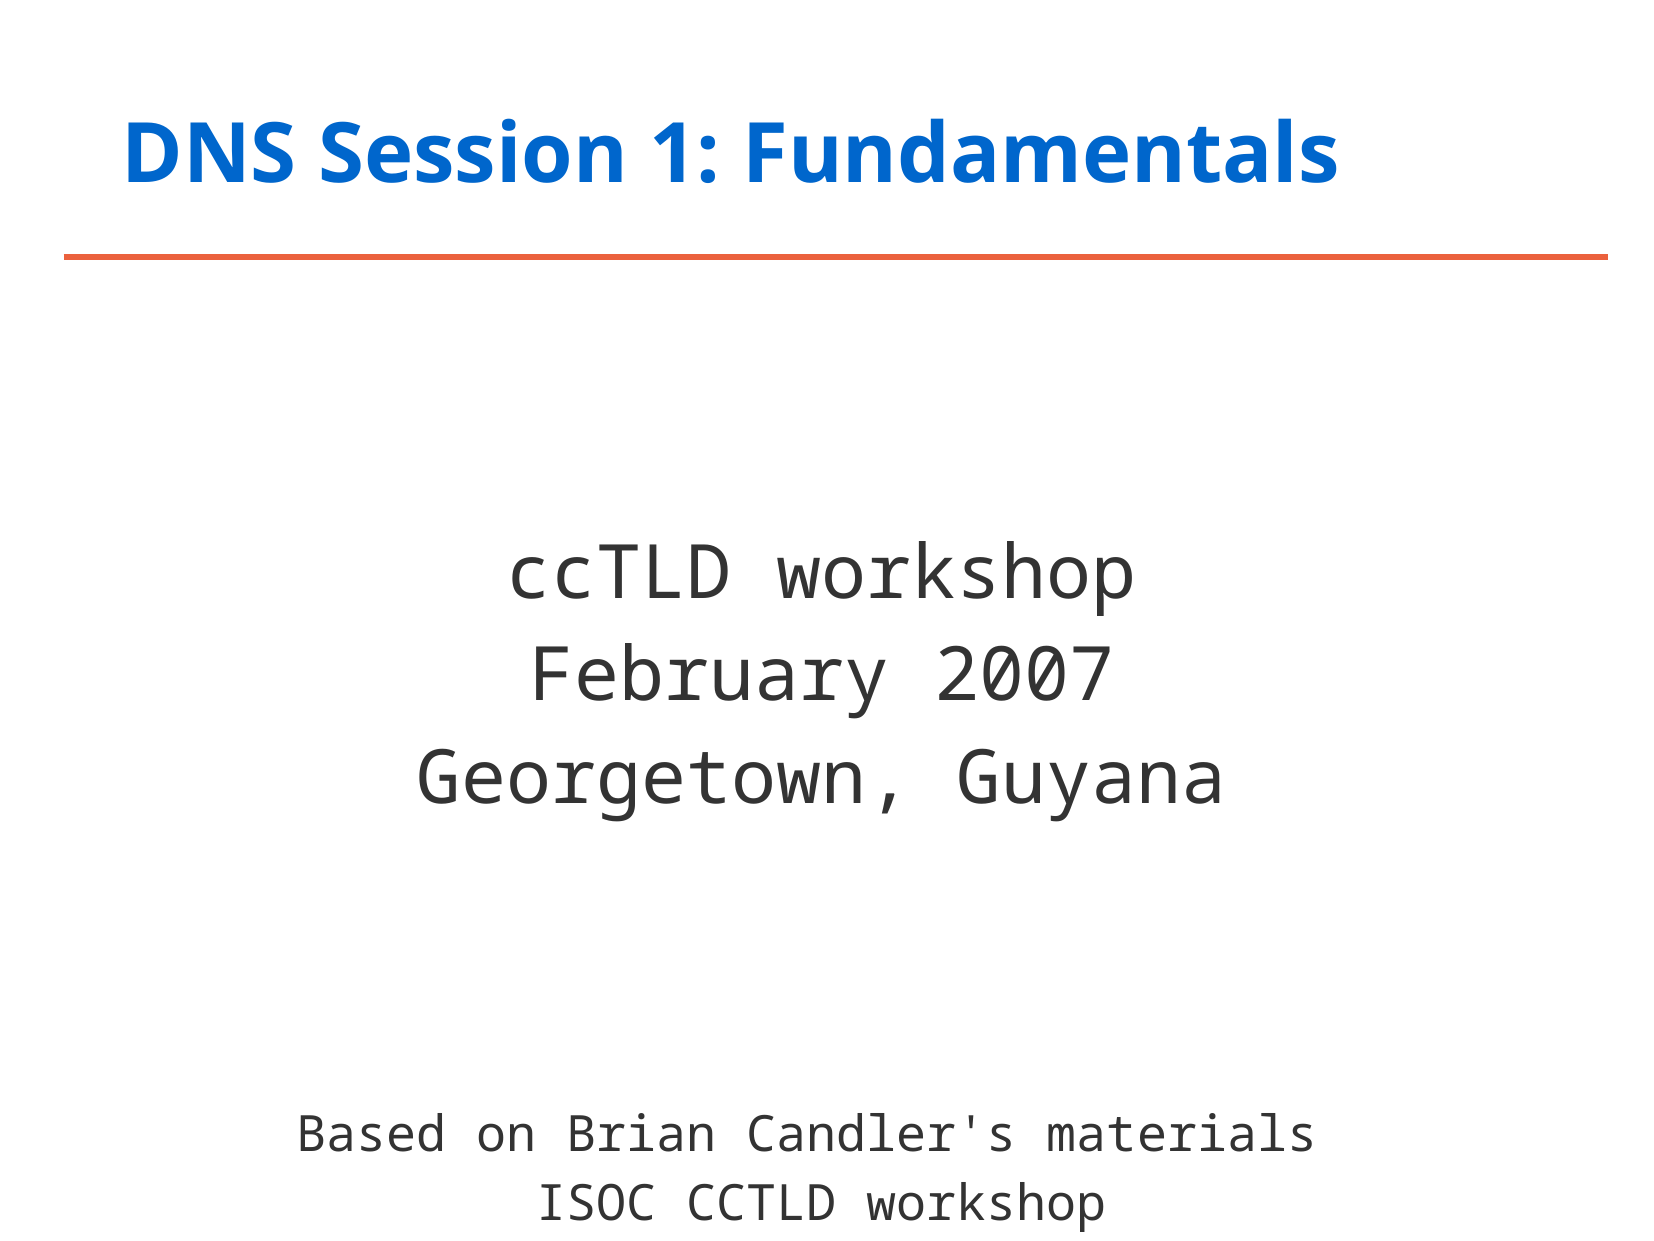

# DNS Session 1: Fundamentals
ccTLD workshop
February 2007
Georgetown, Guyana
Based on Brian Candler's materials
ISOC CCTLD workshop